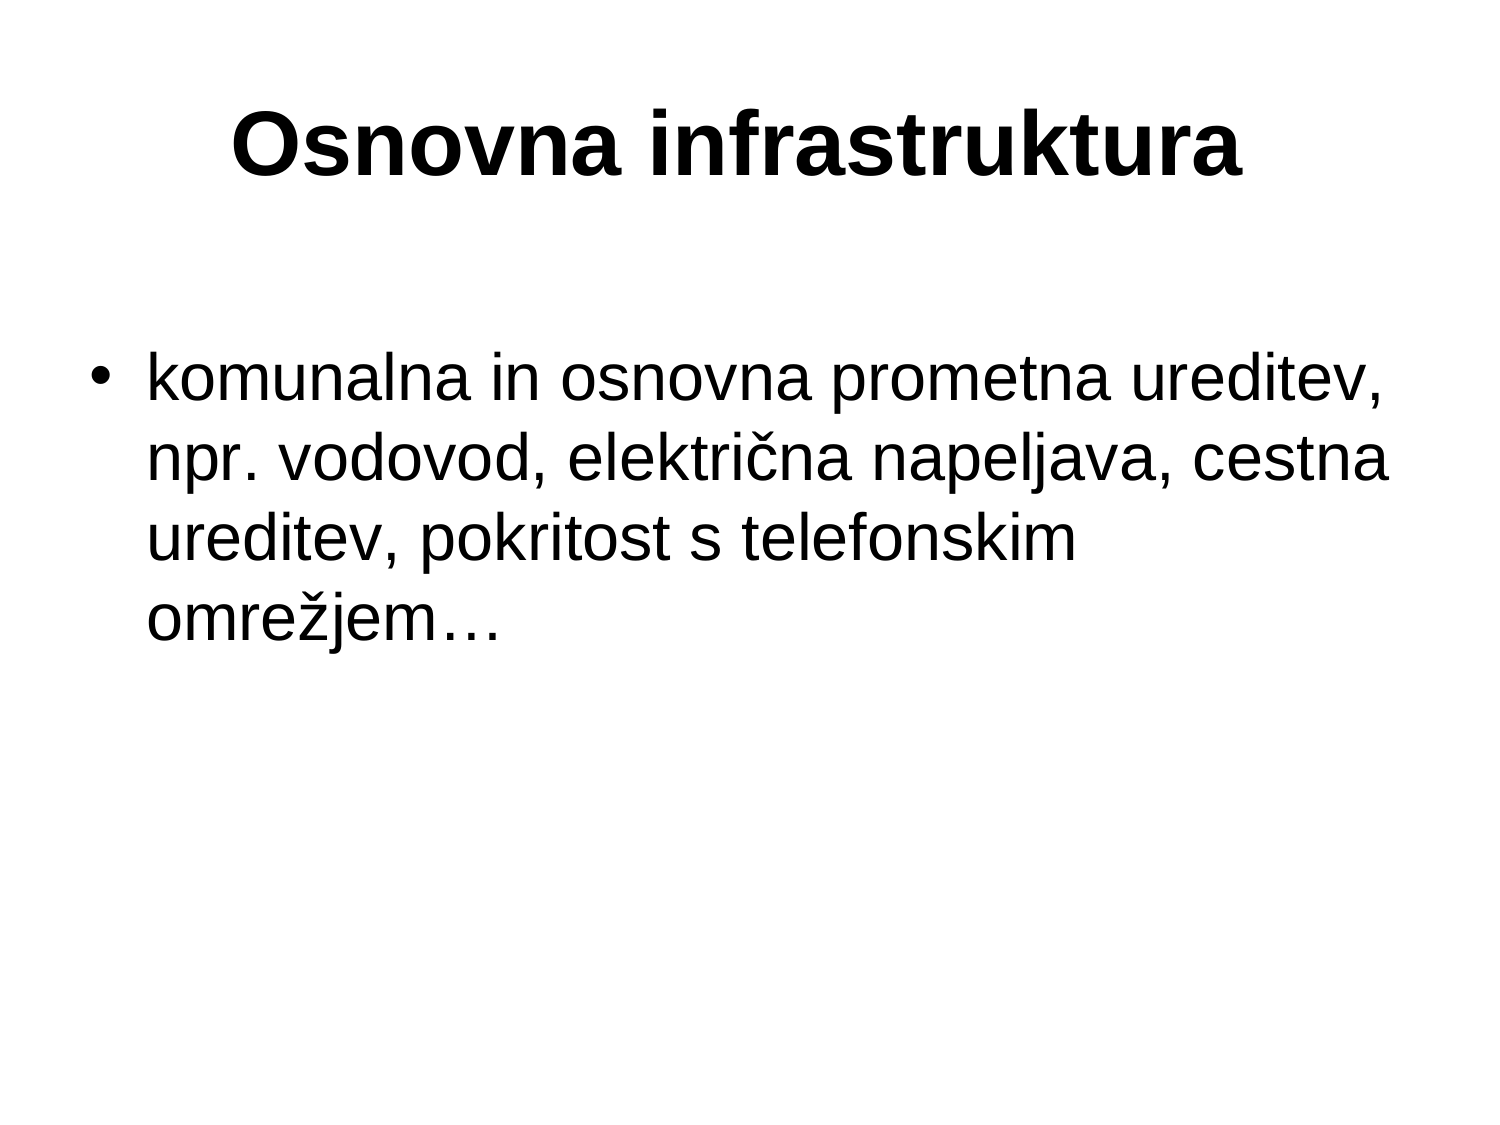

# Osnovna infrastruktura
komunalna in osnovna prometna ureditev, npr. vodovod, električna napeljava, cestna ureditev, pokritost s telefonskim omrežjem…